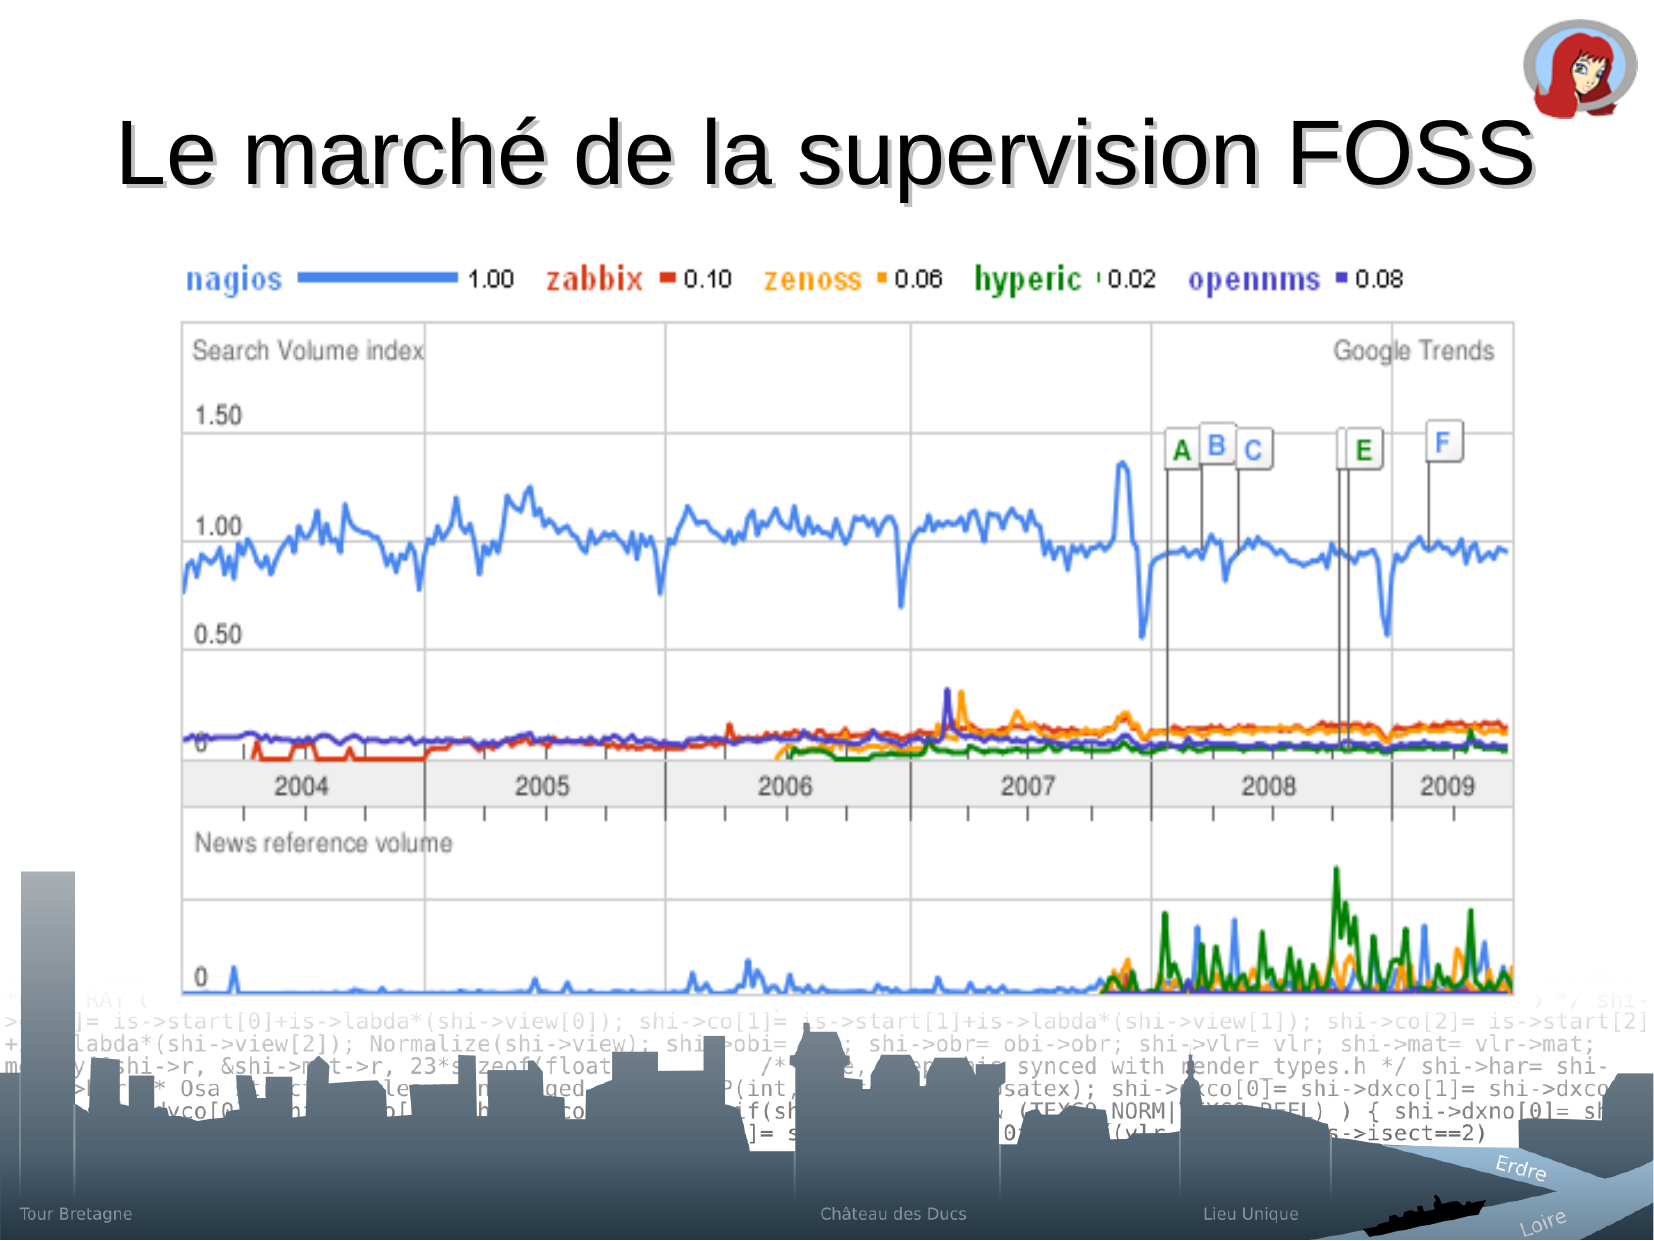

# Le marché de la supervision FOSS
Solutions complètes
Outils spécialisés
Nagios
Zenoss
Hyperic HQ
Zabbix
OpenNMS
Pandora FMS
Collectd
Monit
NEDI
8Pussy
MRTG et RRDTool
Cacti